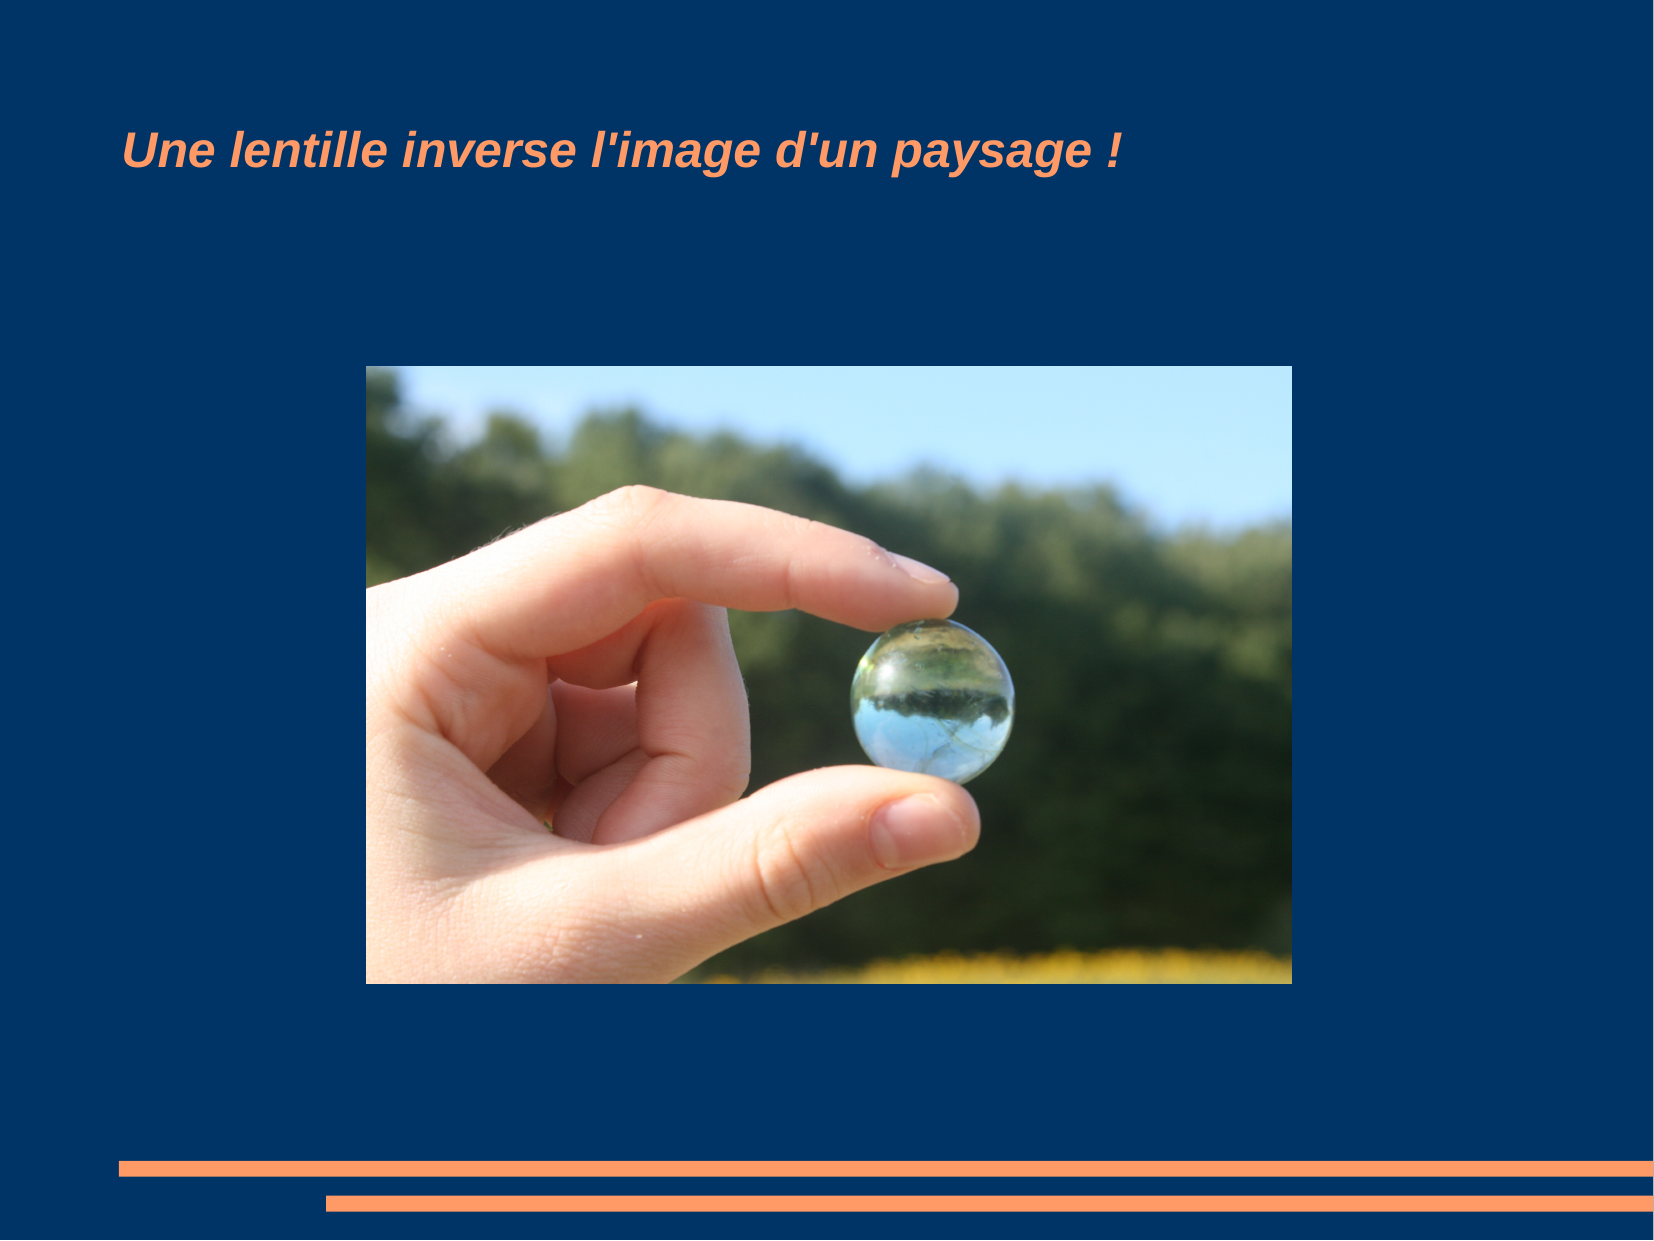

# Une lentille inverse l'image d'un paysage !